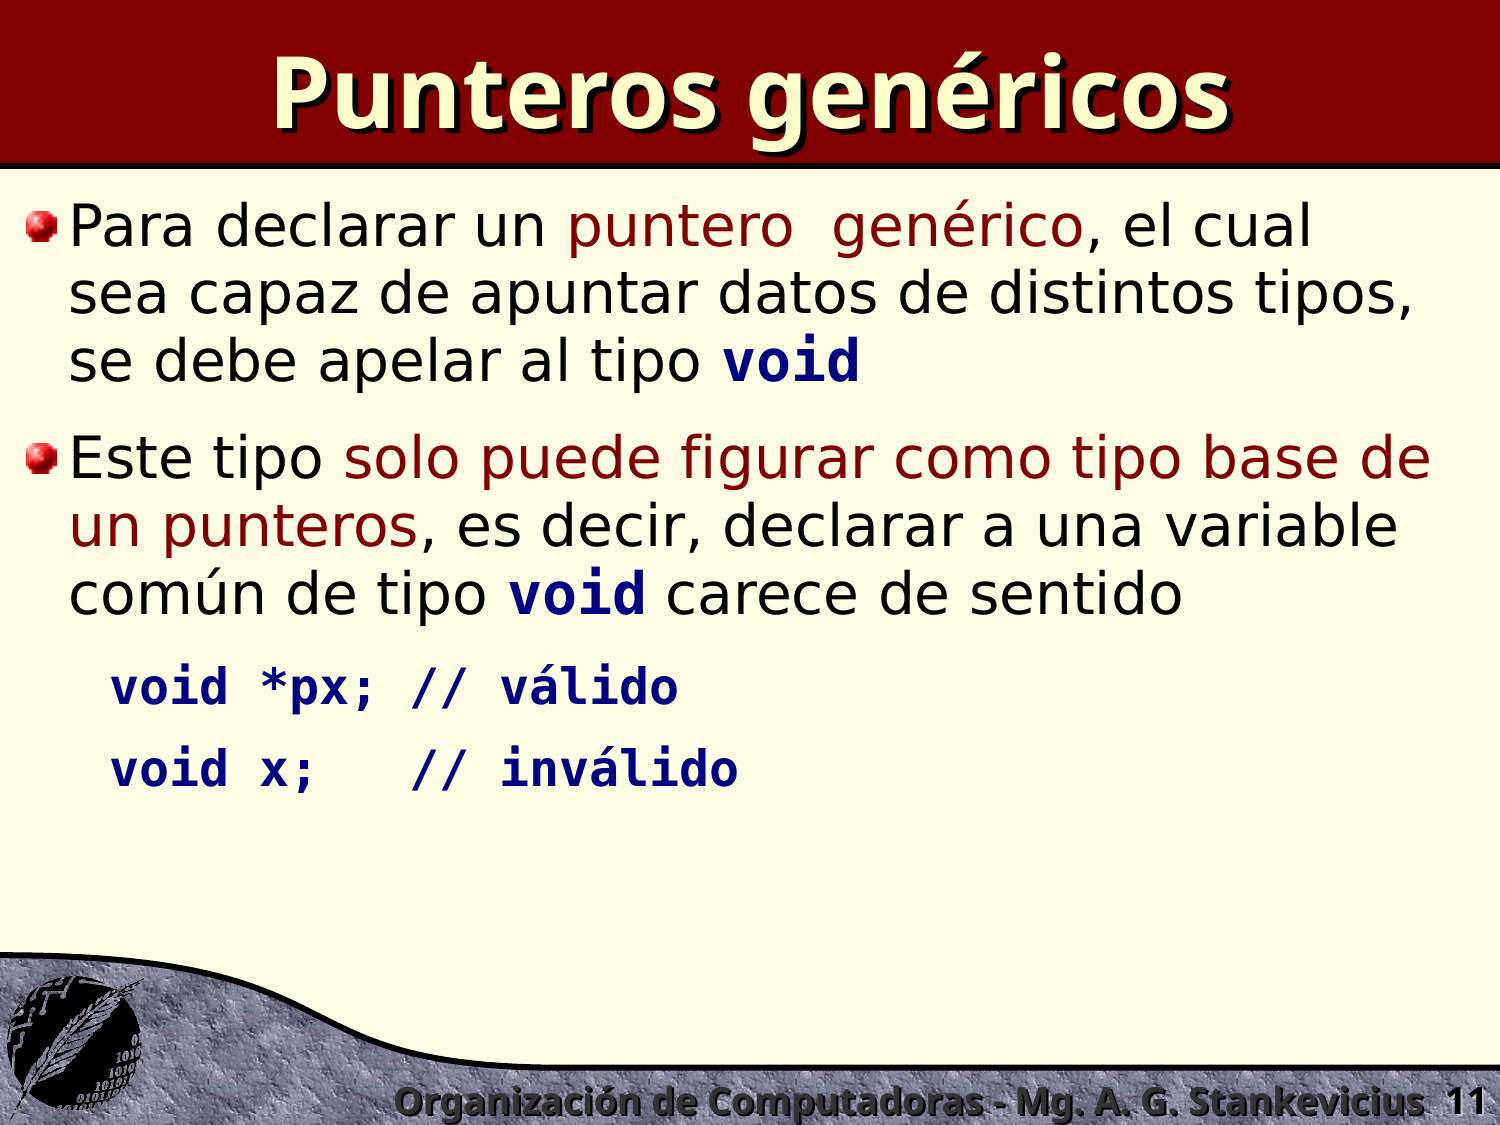

# Punteros genéricos
Para declarar un puntero genérico, el cual
sea capaz de apuntar datos de distintos tipos, se debe apelar al tipo void
Este tipo solo puede figurar como tipo base de un punteros, es decir, declarar a una variable común de tipo void carece de sentido
void *px; // válido
void x; // inválido
11